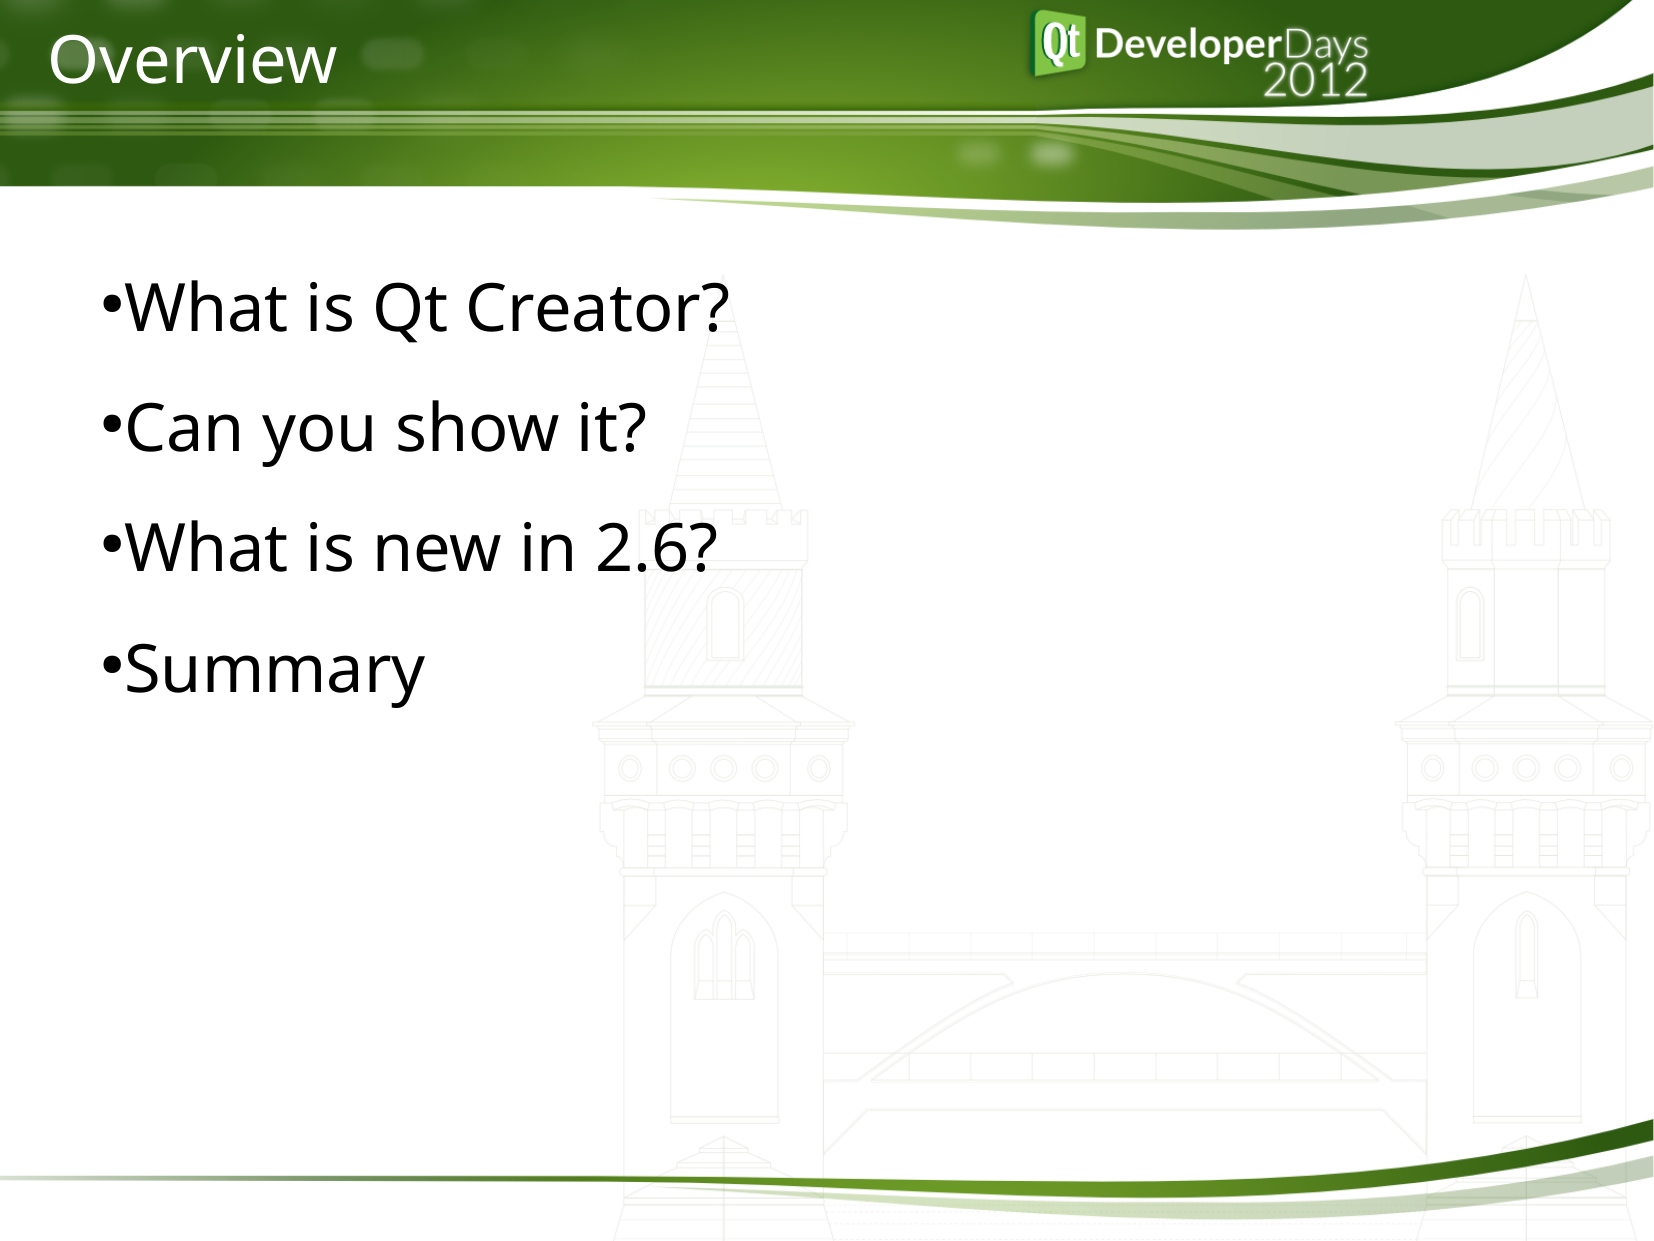

# Overview
What is Qt Creator?
Can you show it?
What is new in 2.6?
Summary